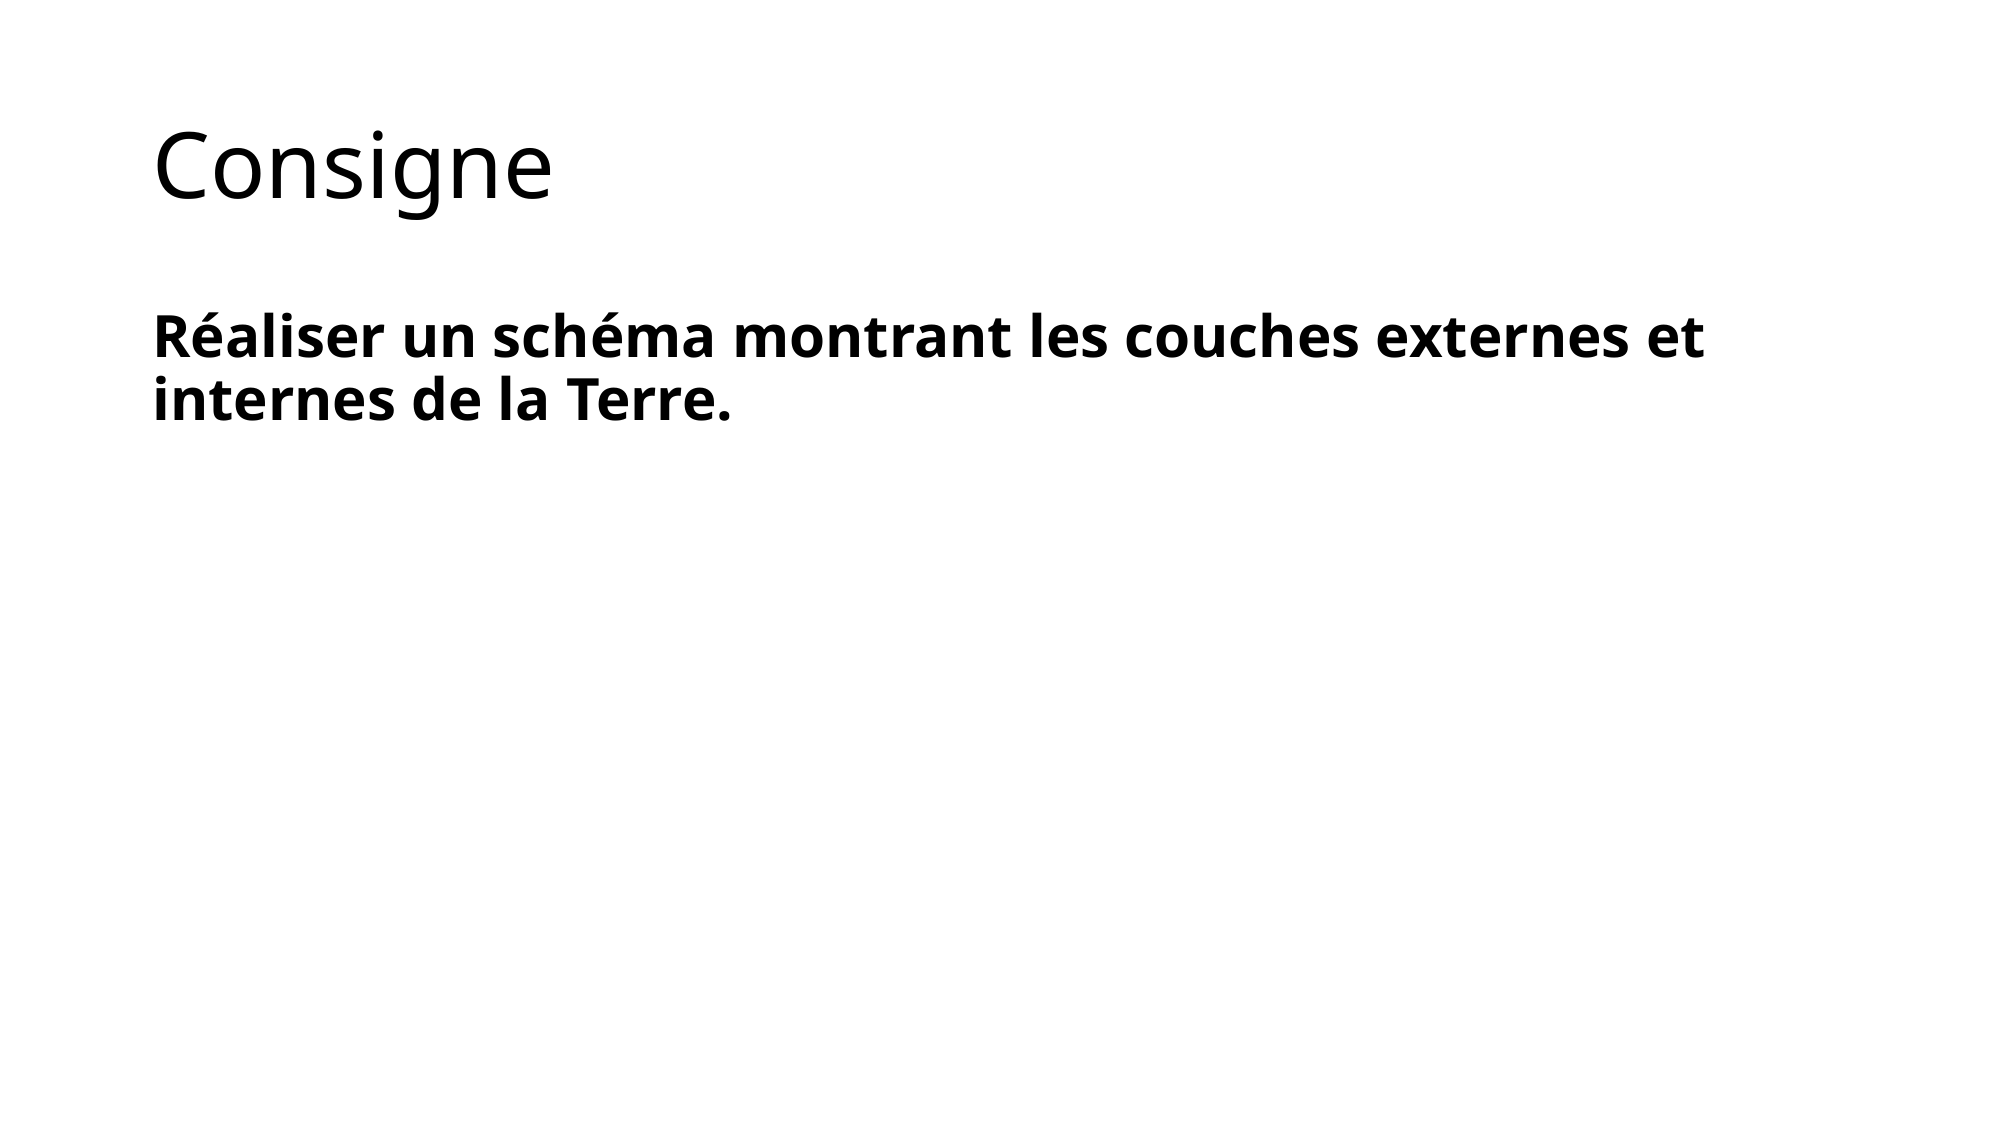

# Consigne
Réaliser un schéma montrant les couches externes et internes de la Terre.